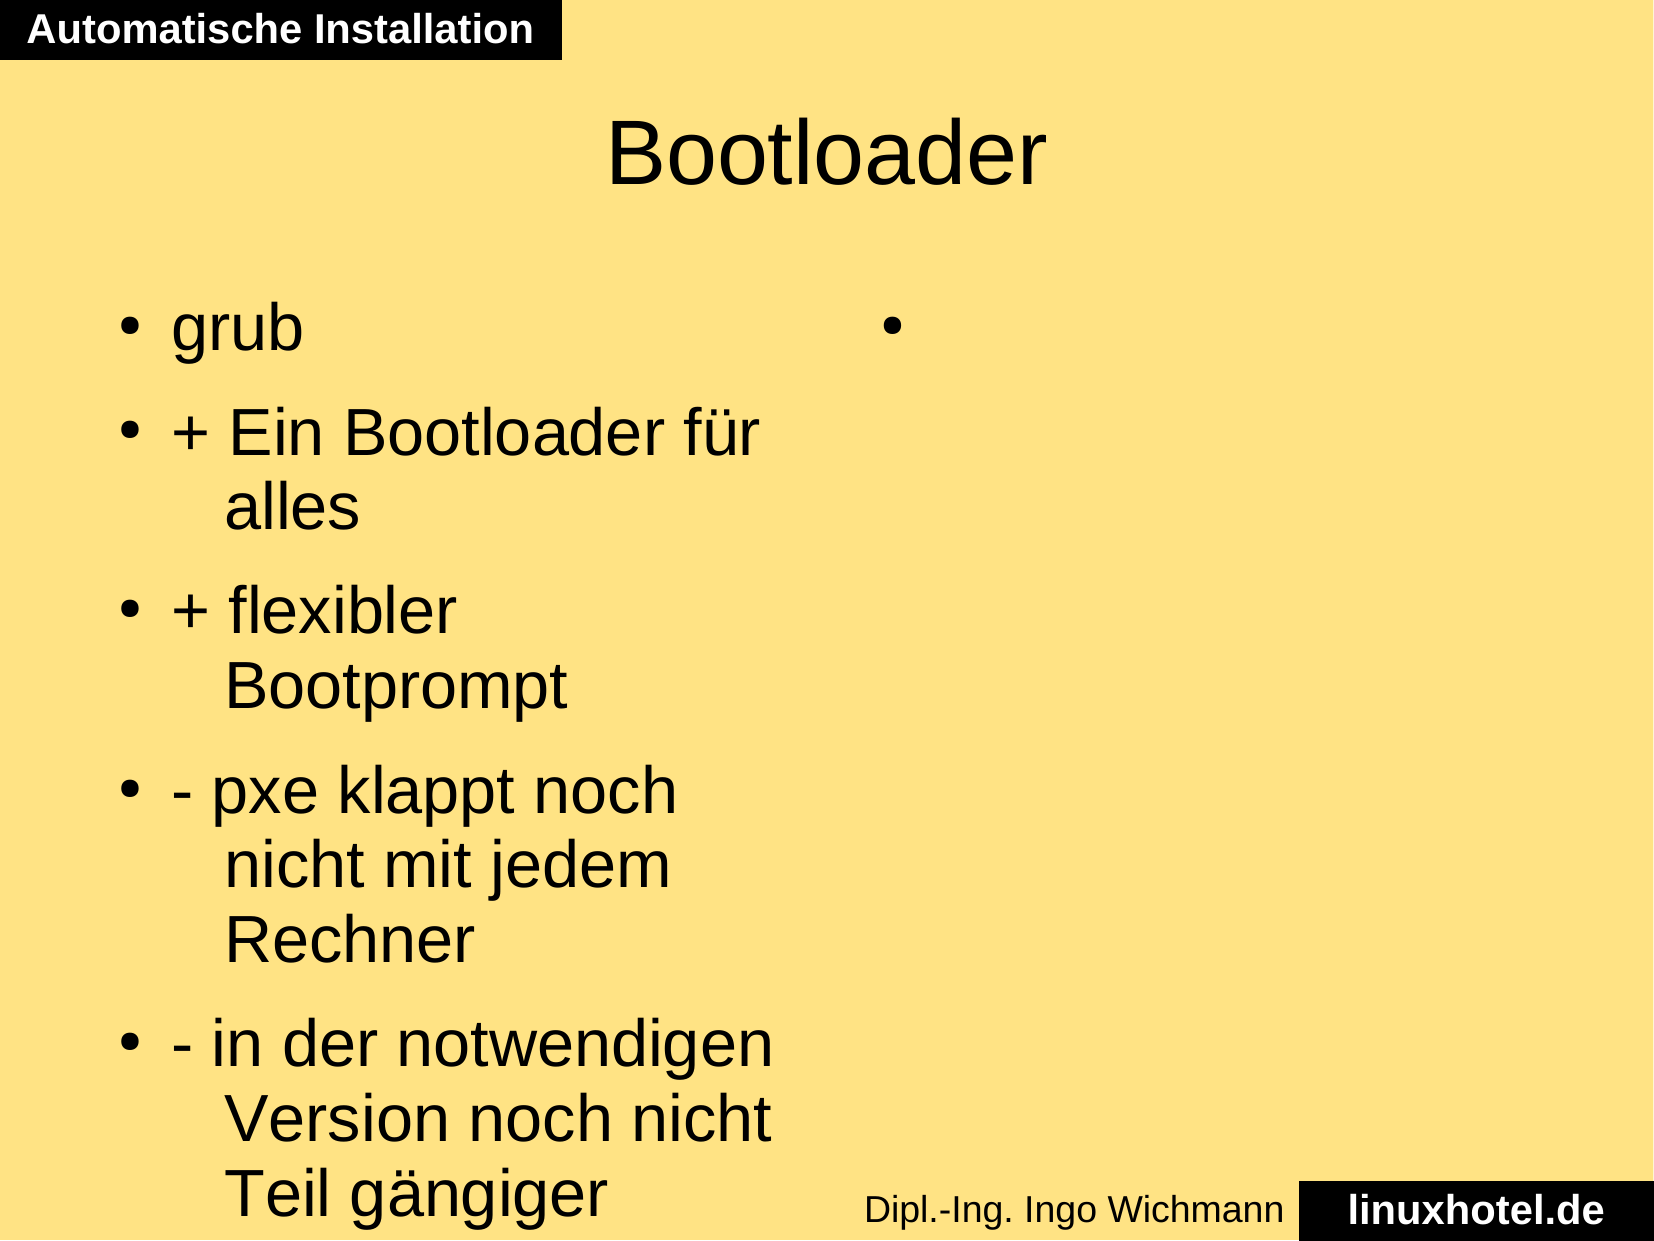

Automatische Installation
# Bootloader
grub
+ Ein Bootloader für alles
+ flexibler Bootprompt
- pxe klappt noch nicht mit jedem Rechner
- in der notwendigen Version noch nicht Teil gängiger Distributionen
linuxhotel.de
Dipl.-Ing. Ingo Wichmann